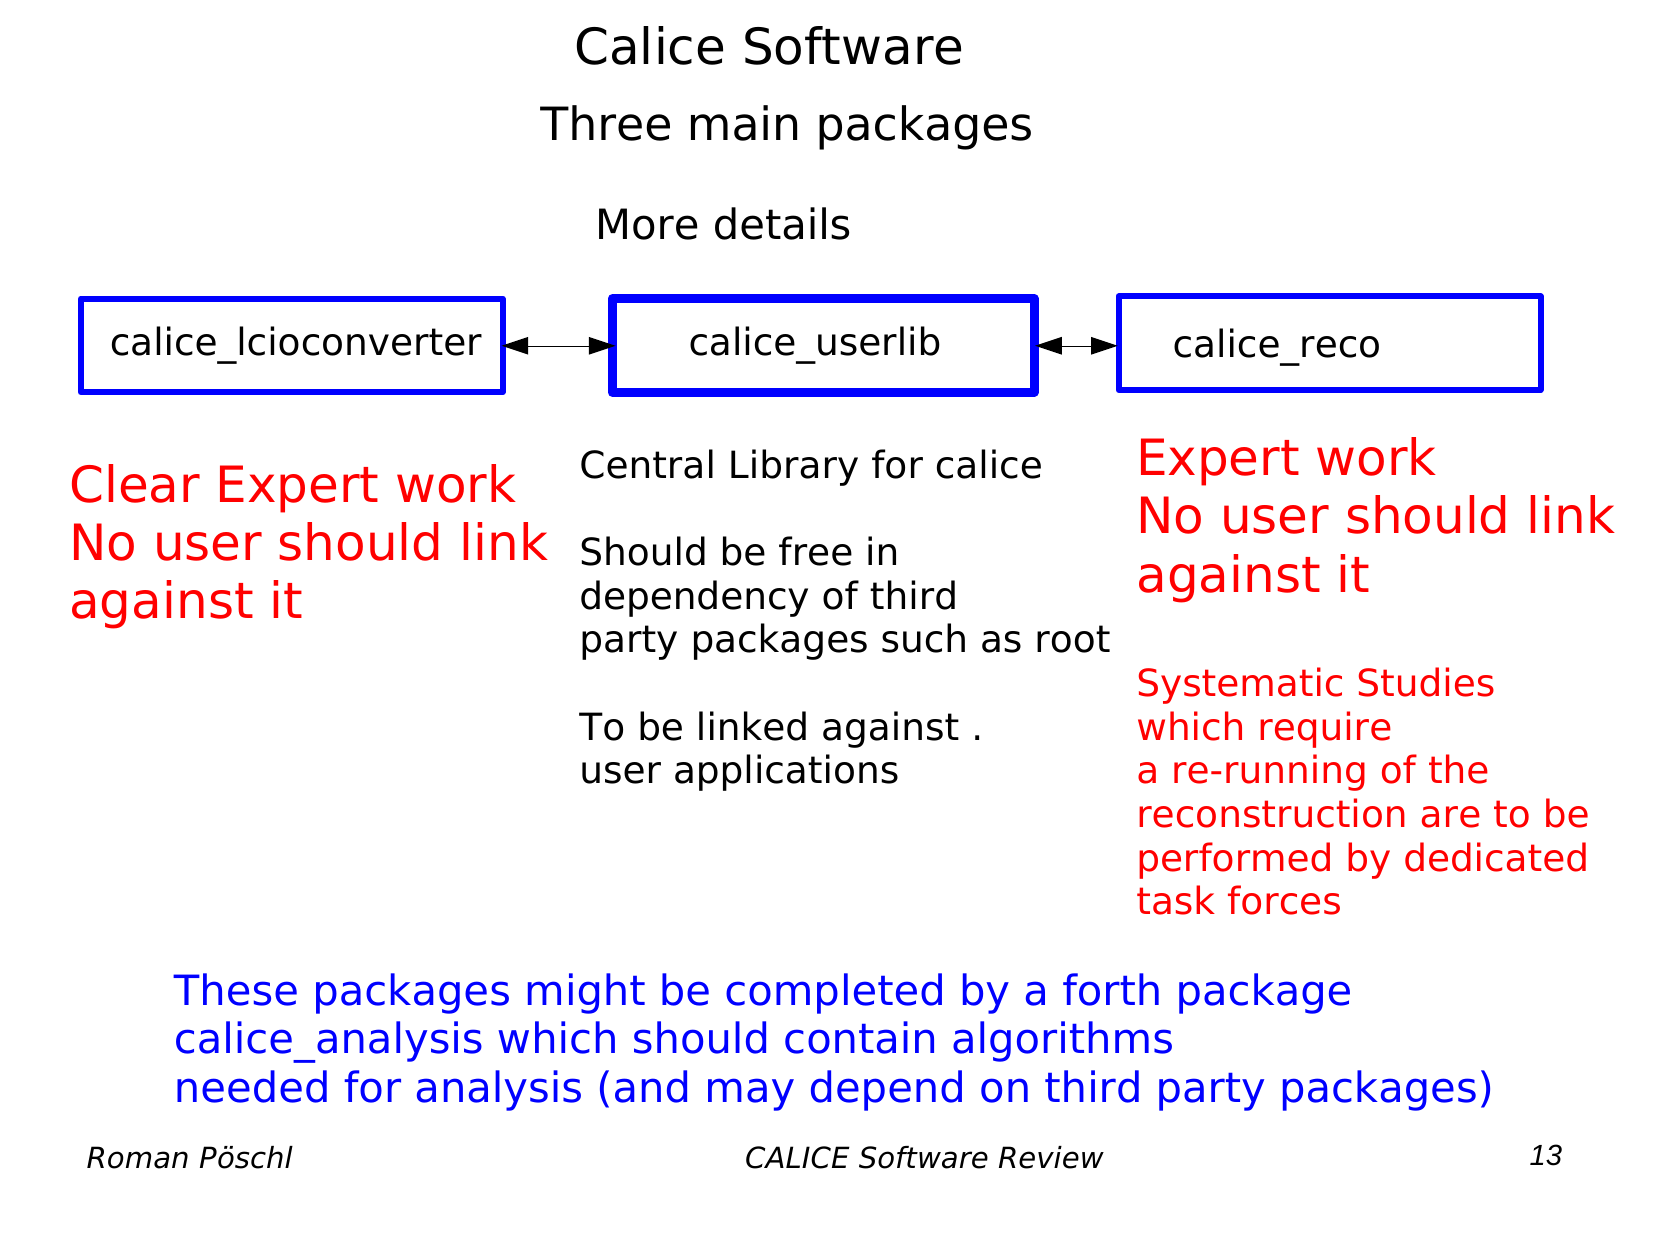

Calice Software
 Three main packages
 More details
calice_lcioconverter
calice_userlib
calice_reco
Expert work
No user should link
against it
Systematic Studies
which require
a re-running of the
reconstruction are to be
performed by dedicated
task forces
Central Library for calice
Should be free in
dependency of third
party packages such as root
To be linked against .
user applications
Clear Expert work
No user should link
against it
These packages might be completed by a forth package
calice_analysis which should contain algorithms
needed for analysis (and may depend on third party packages)